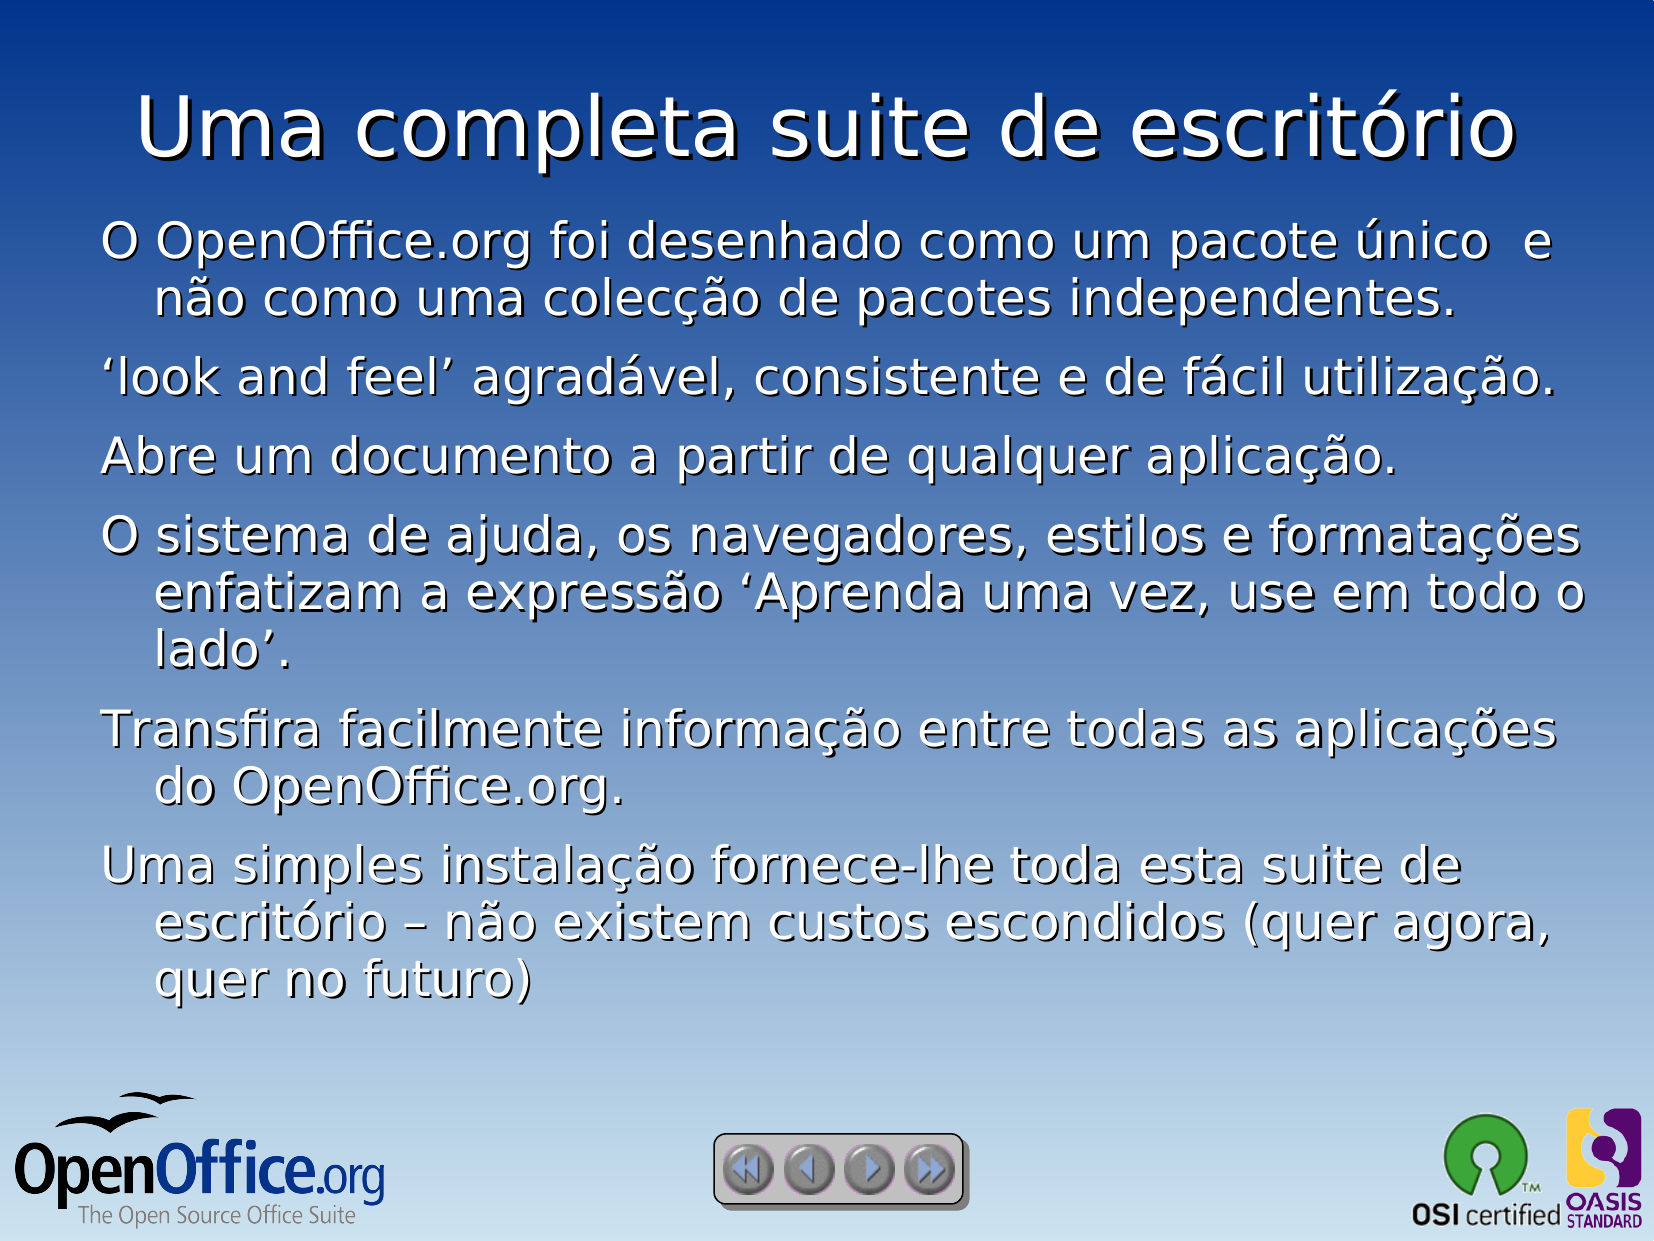

# Uma completa suite de escritório
O OpenOffice.org foi desenhado como um pacote único e não como uma colecção de pacotes independentes.
‘look and feel’ agradável, consistente e de fácil utilização.
Abre um documento a partir de qualquer aplicação.
O sistema de ajuda, os navegadores, estilos e formatações enfatizam a expressão ‘Aprenda uma vez, use em todo o lado’.
Transfira facilmente informação entre todas as aplicações do OpenOffice.org.
Uma simples instalação fornece-lhe toda esta suite de escritório – não existem custos escondidos (quer agora, quer no futuro)